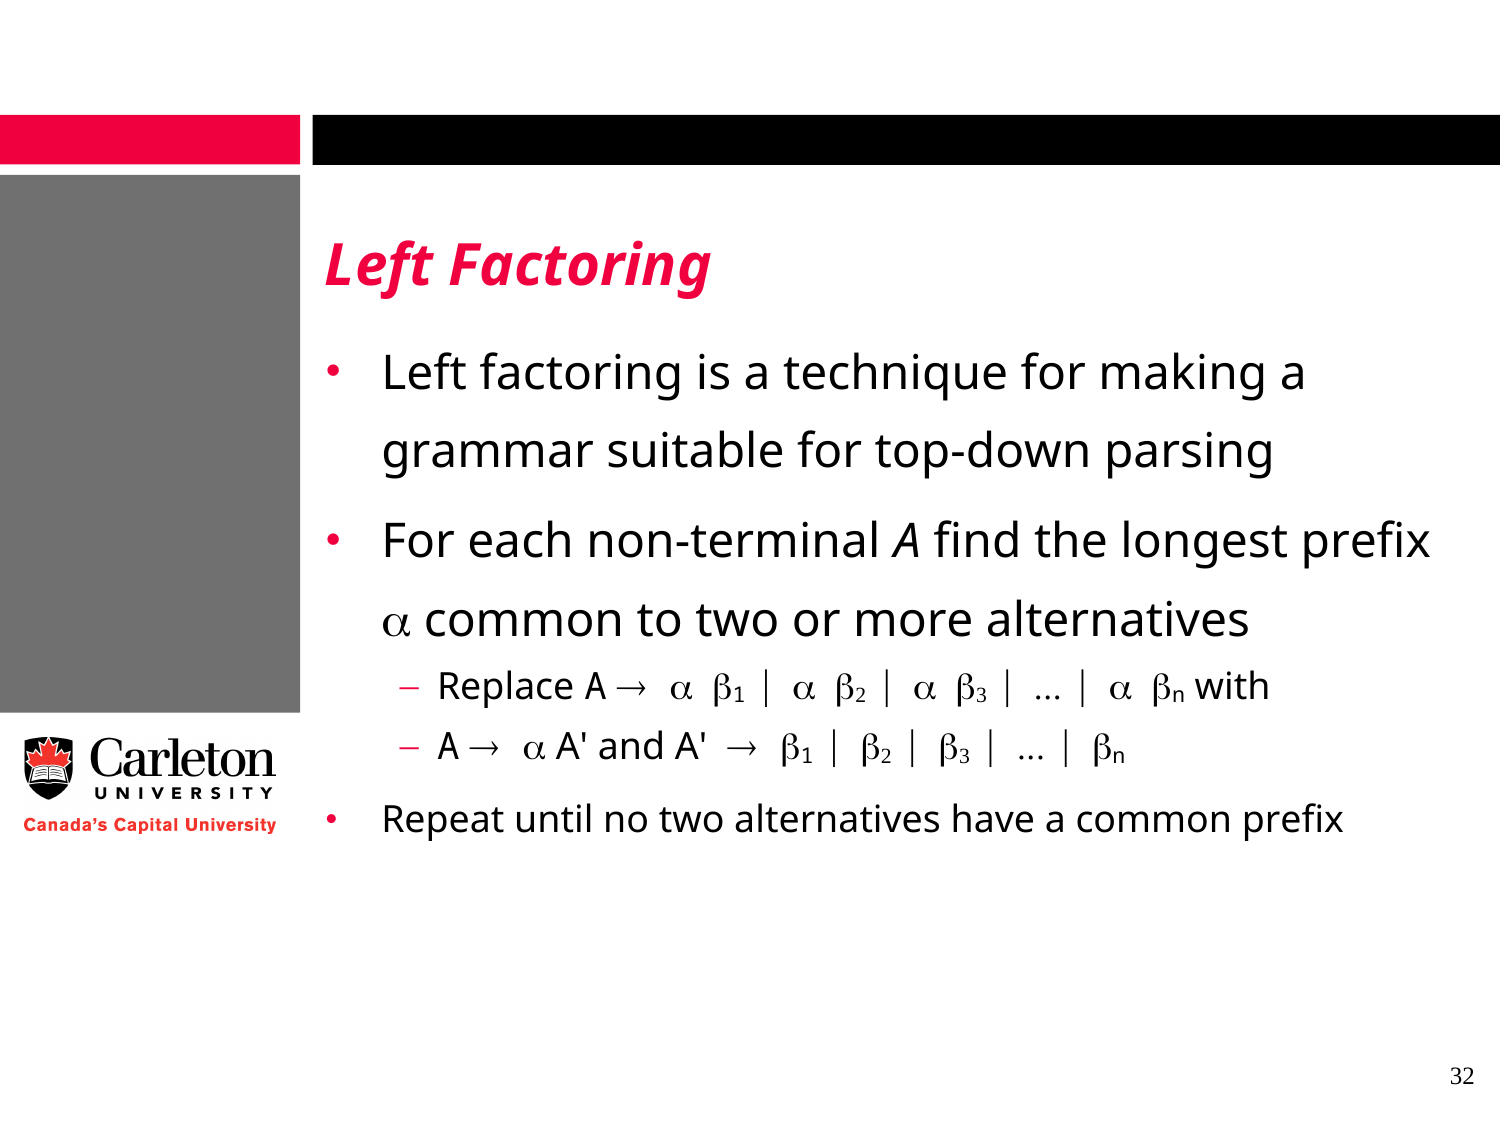

# Left Factoring
Left factoring is a technique for making a grammar suitable for top-down parsing
For each non-terminal A find the longest prefix a common to two or more alternatives
Replace A  a b1 | a b2 | a b3 | ... | a bn with
A  a A' and A'  b1 | b2 | b3 | ... | bn
Repeat until no two alternatives have a common prefix
32